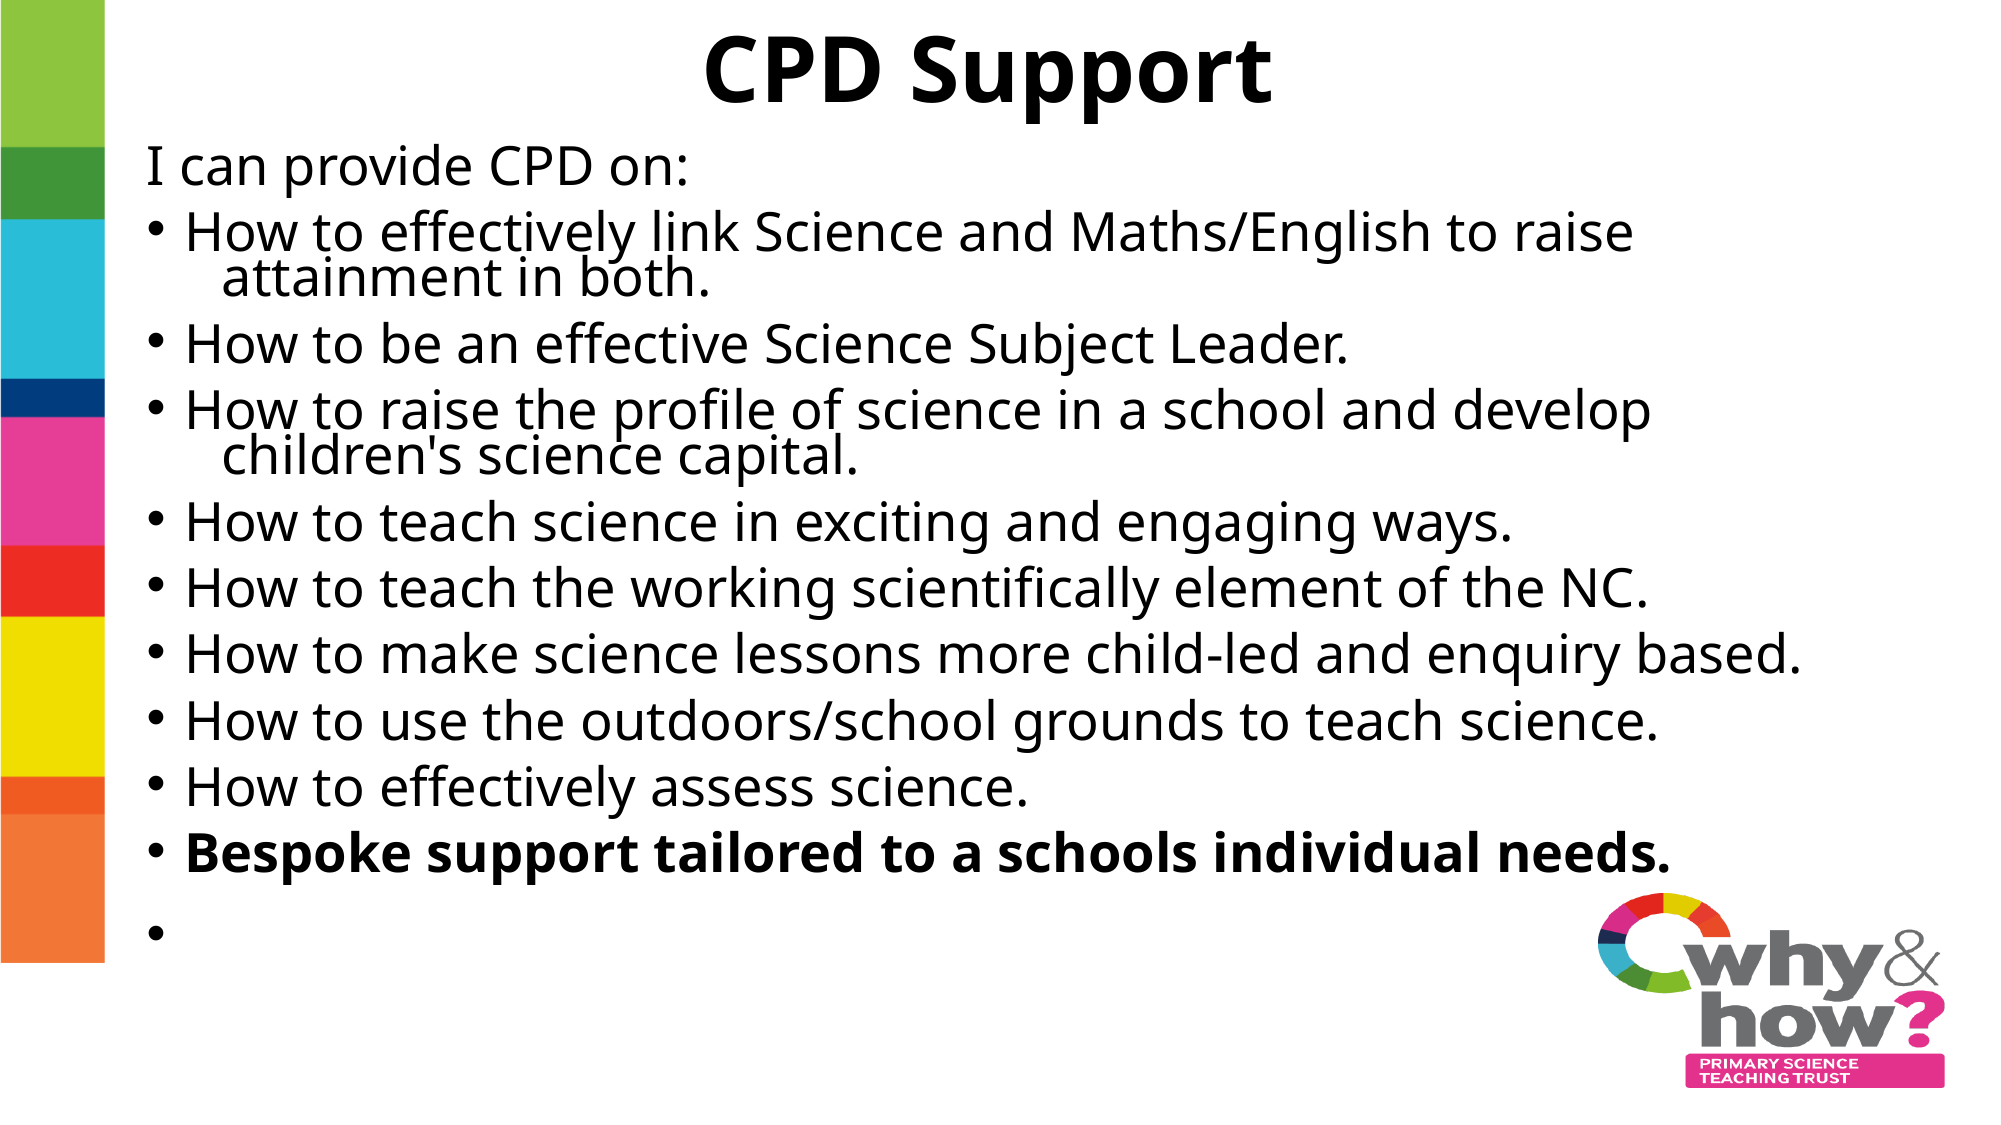

CPD Support
I can provide CPD on:
How to effectively link Science and Maths/English to raise attainment in both.
How to be an effective Science Subject Leader.
How to raise the profile of science in a school and develop children's science capital.
How to teach science in exciting and engaging ways.
How to teach the working scientifically element of the NC.
How to make science lessons more child-led and enquiry based.
How to use the outdoors/school grounds to teach science.
How to effectively assess science.
Bespoke support tailored to a schools individual needs.